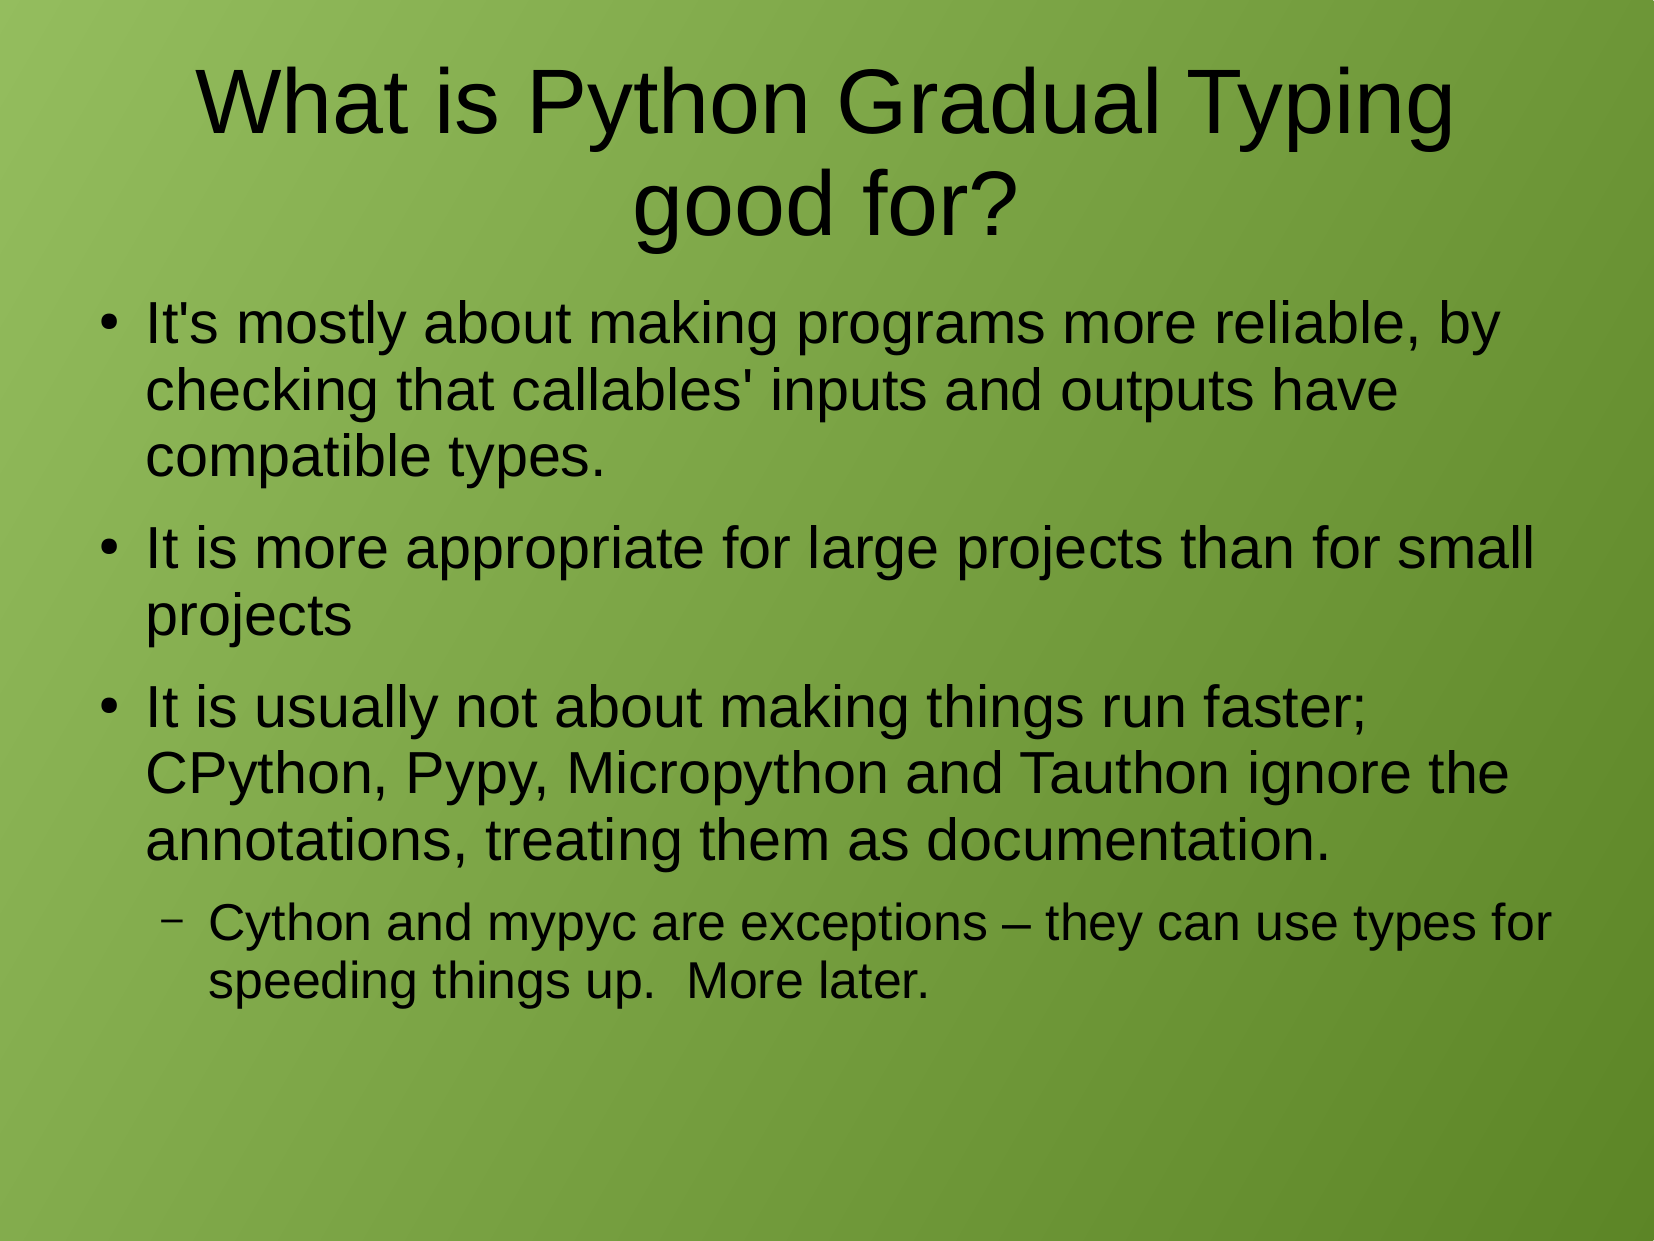

# What is Python Gradual Typing good for?
It's mostly about making programs more reliable, by checking that callables' inputs and outputs have compatible types.
It is more appropriate for large projects than for small projects
It is usually not about making things run faster; CPython, Pypy, Micropython and Tauthon ignore the annotations, treating them as documentation.
Cython and mypyc are exceptions – they can use types for speeding things up. More later.